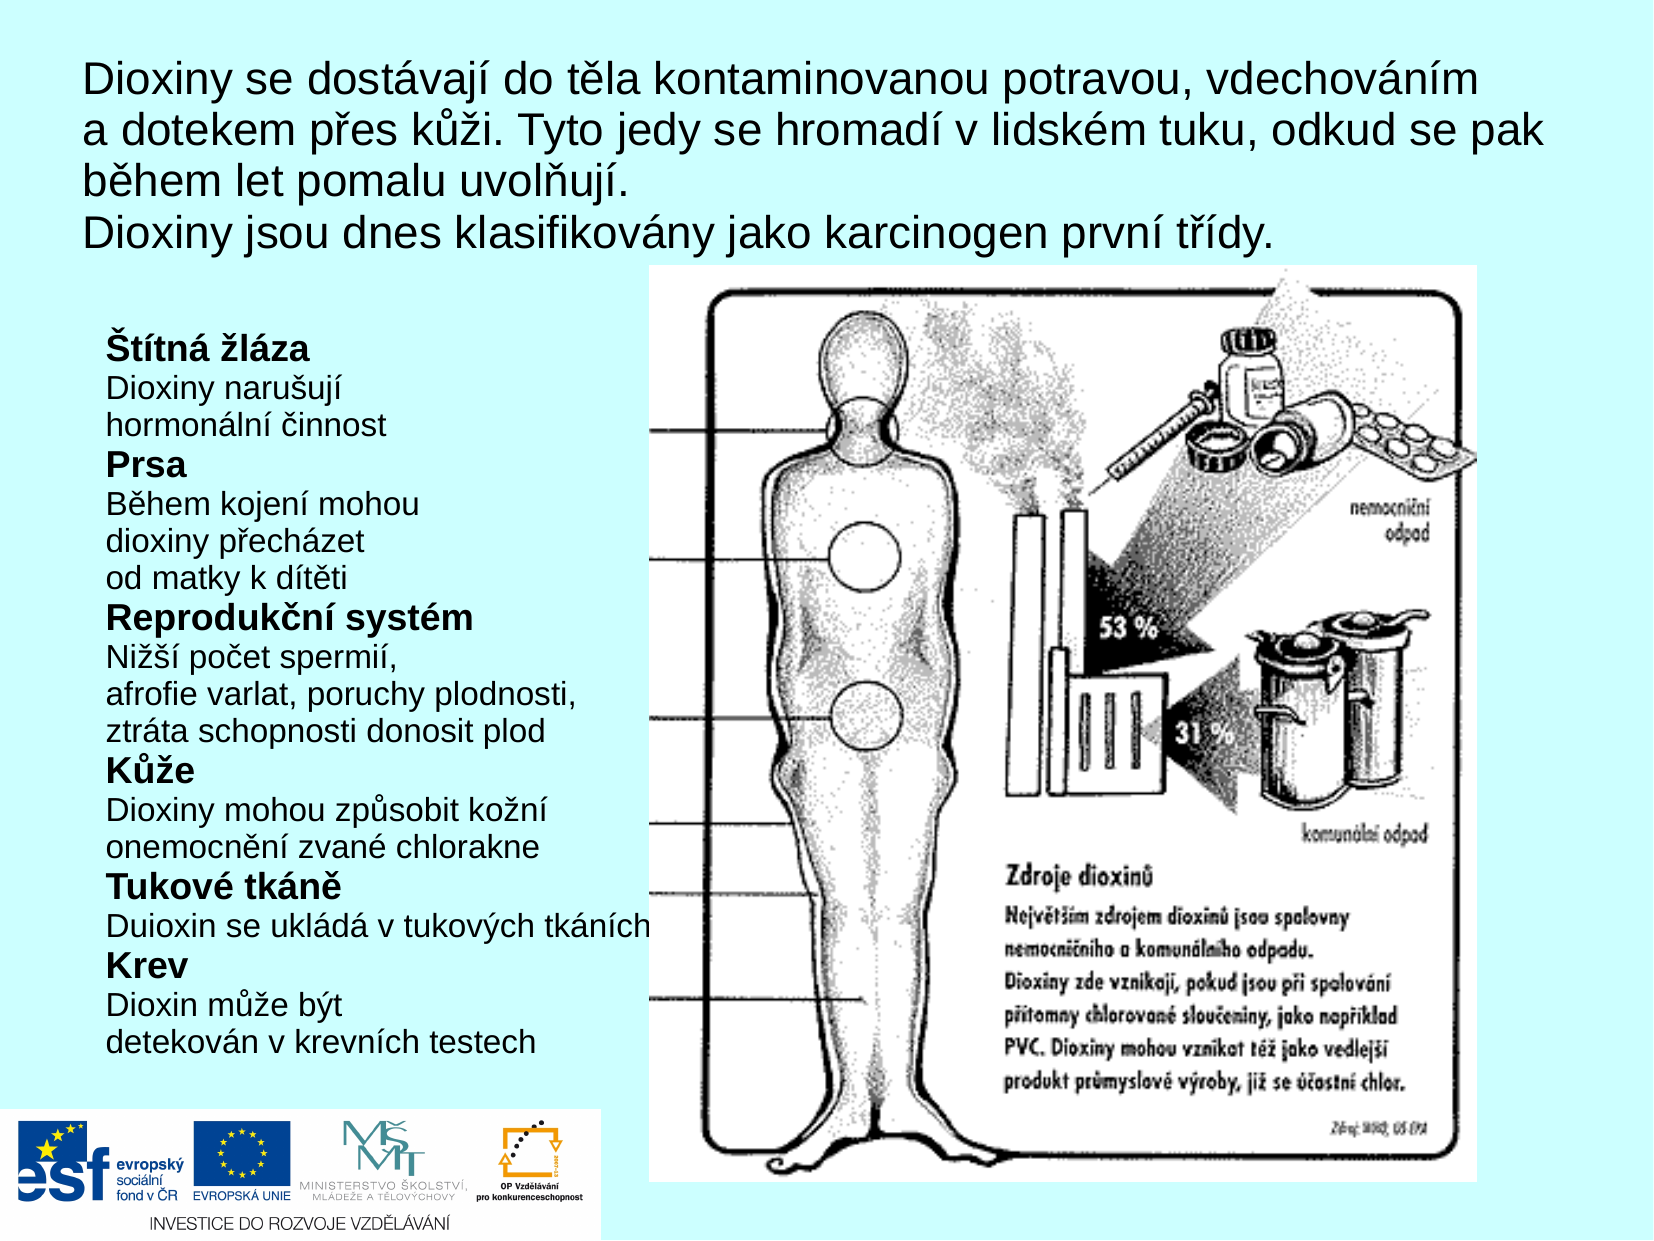

# Dioxiny se dostávají do těla kontaminovanou potravou, vdechováním a dotekem přes kůži. Tyto jedy se hromadí v lidském tuku, odkud se pak během let pomalu uvolňují. Dioxiny jsou dnes klasifikovány jako karcinogen první třídy.
Štítná žláza
Dioxiny narušují
hormonální činnost
Prsa
Během kojení mohou
dioxiny přecházet
od matky k dítěti
Reprodukční systém
Nižší počet spermií,
afrofie varlat, poruchy plodnosti,
ztráta schopnosti donosit plod
Kůže
Dioxiny mohou způsobit kožní
onemocnění zvané chlorakne
Tukové tkáně
Duioxin se ukládá v tukových tkáních
Krev
Dioxin může být
detekován v krevních testech